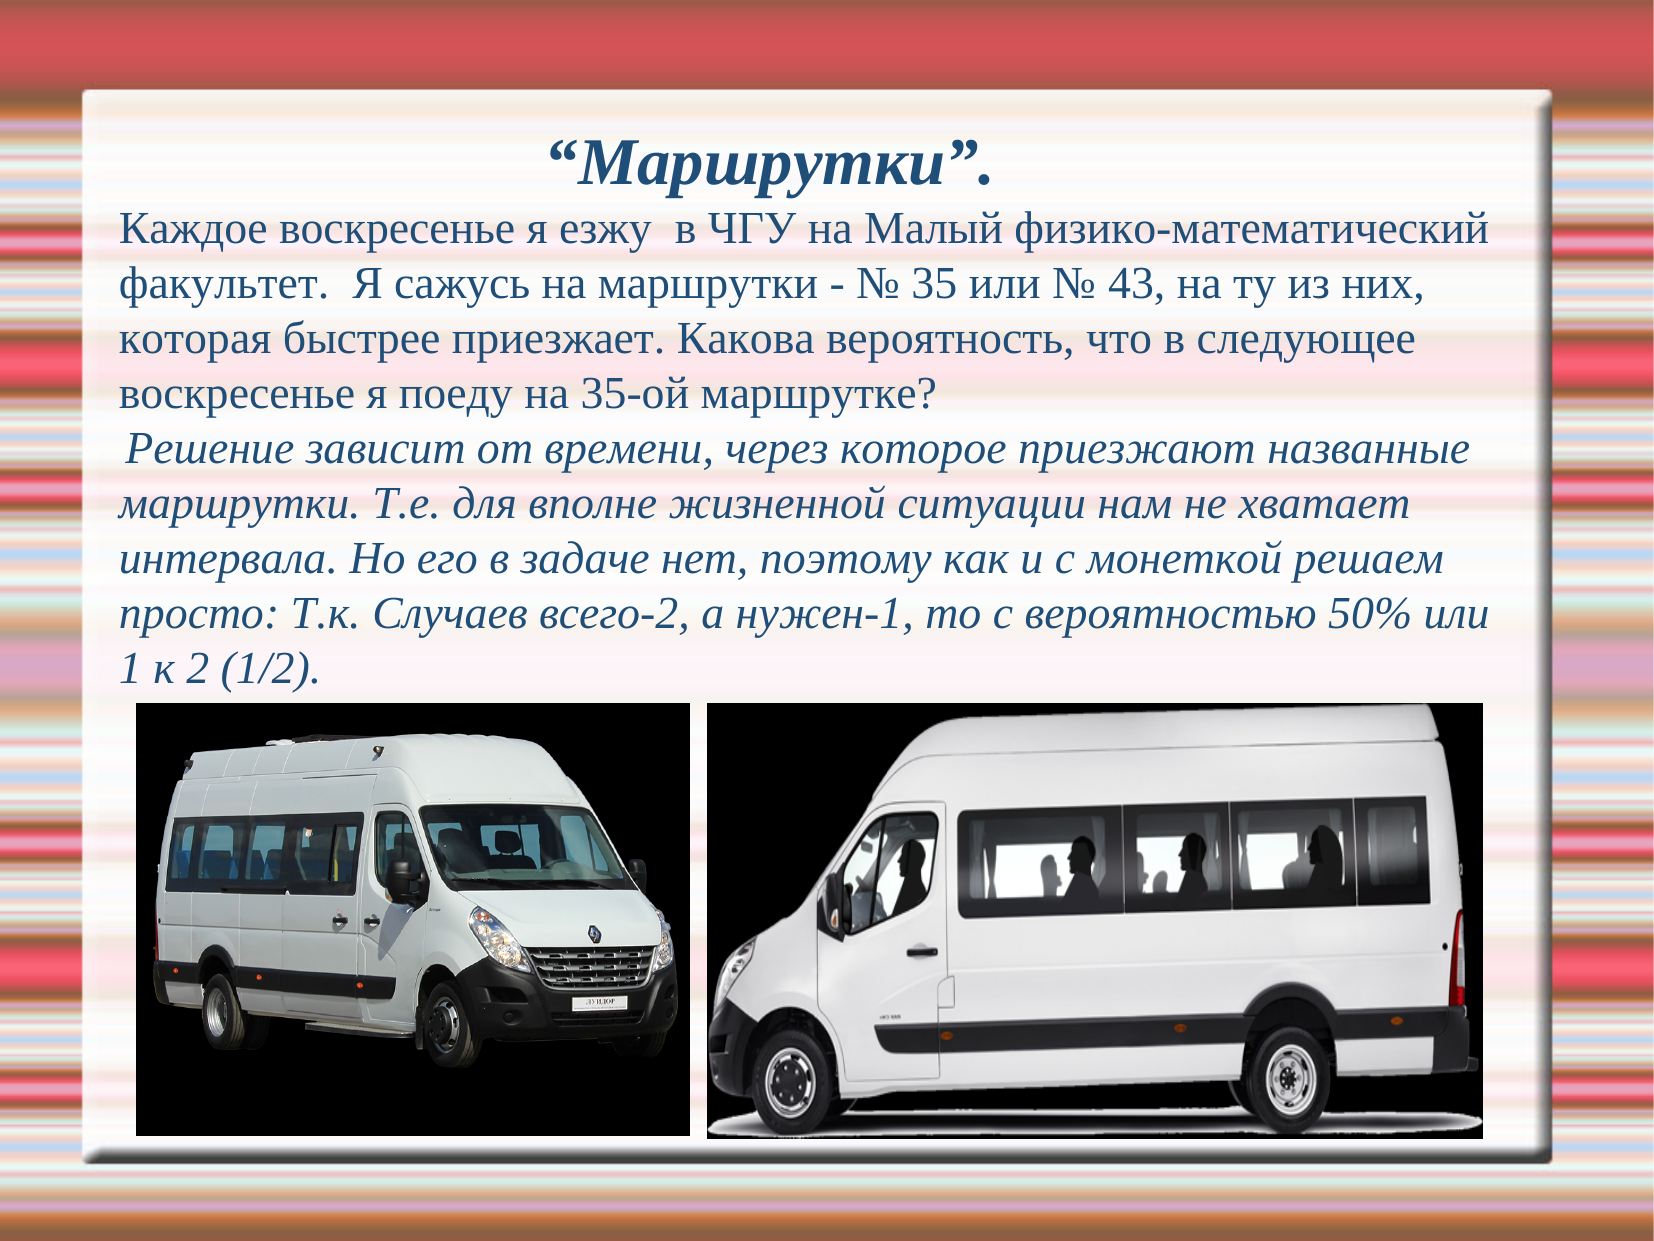

# “Маршрутки”.
Каждое воскресенье я езжу в ЧГУ на Малый физико-математический факультет. Я сажусь на маршрутки - № 35 или № 43, на ту из них, которая быстрее приезжает. Какова вероятность, что в следующее воскресенье я поеду на 35-ой маршрутке?
 Решение зависит от времени, через которое приезжают названные маршрутки. Т.е. для вполне жизненной ситуации нам не хватает интервала. Но его в задаче нет, поэтому как и с монеткой решаем просто: Т.к. Случаев всего-2, а нужен-1, то с вероятностью 50% или 1 к 2 (1/2).